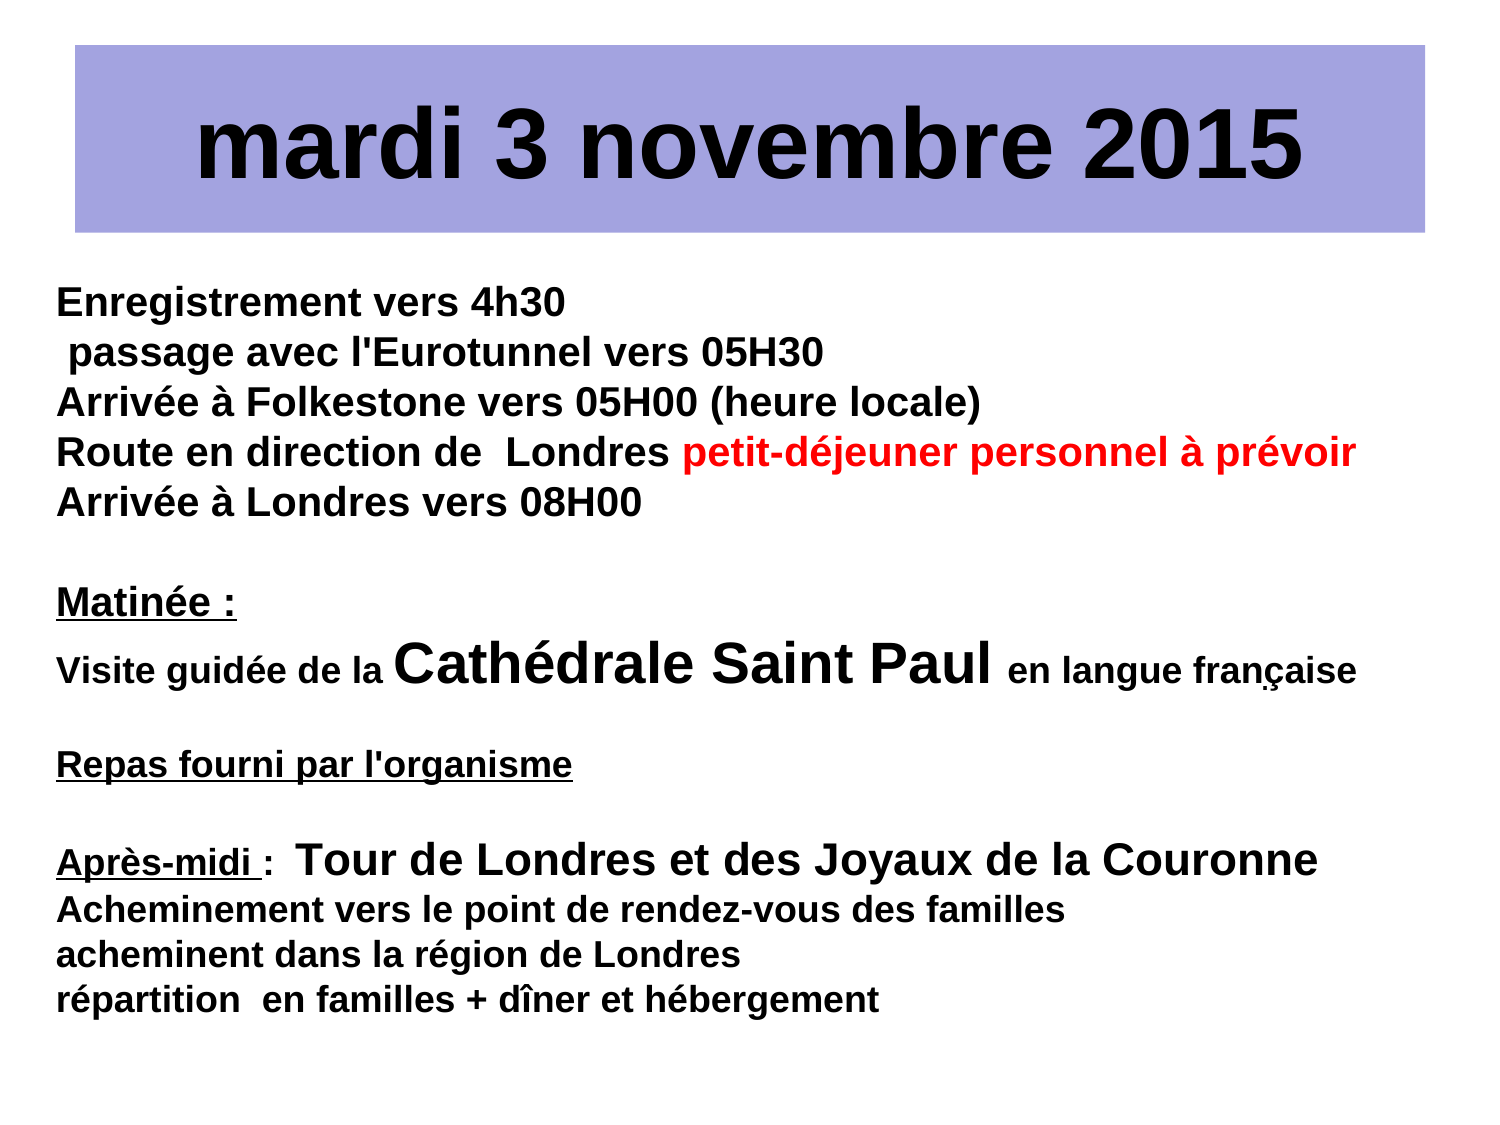

# mardi 3 novembre 2015
Enregistrement vers 4h30
 passage avec l'Eurotunnel vers 05H30
Arrivée à Folkestone vers 05H00 (heure locale)
Route en direction de Londres petit-déjeuner personnel à prévoir
Arrivée à Londres vers 08H00
Matinée :
Visite guidée de la Cathédrale Saint Paul en langue française
Repas fourni par l'organisme
Après-midi : Tour de Londres et des Joyaux de la Couronne
Acheminement vers le point de rendez-vous des familles
acheminent dans la région de Londres
répartition en familles + dîner et hébergement
	.